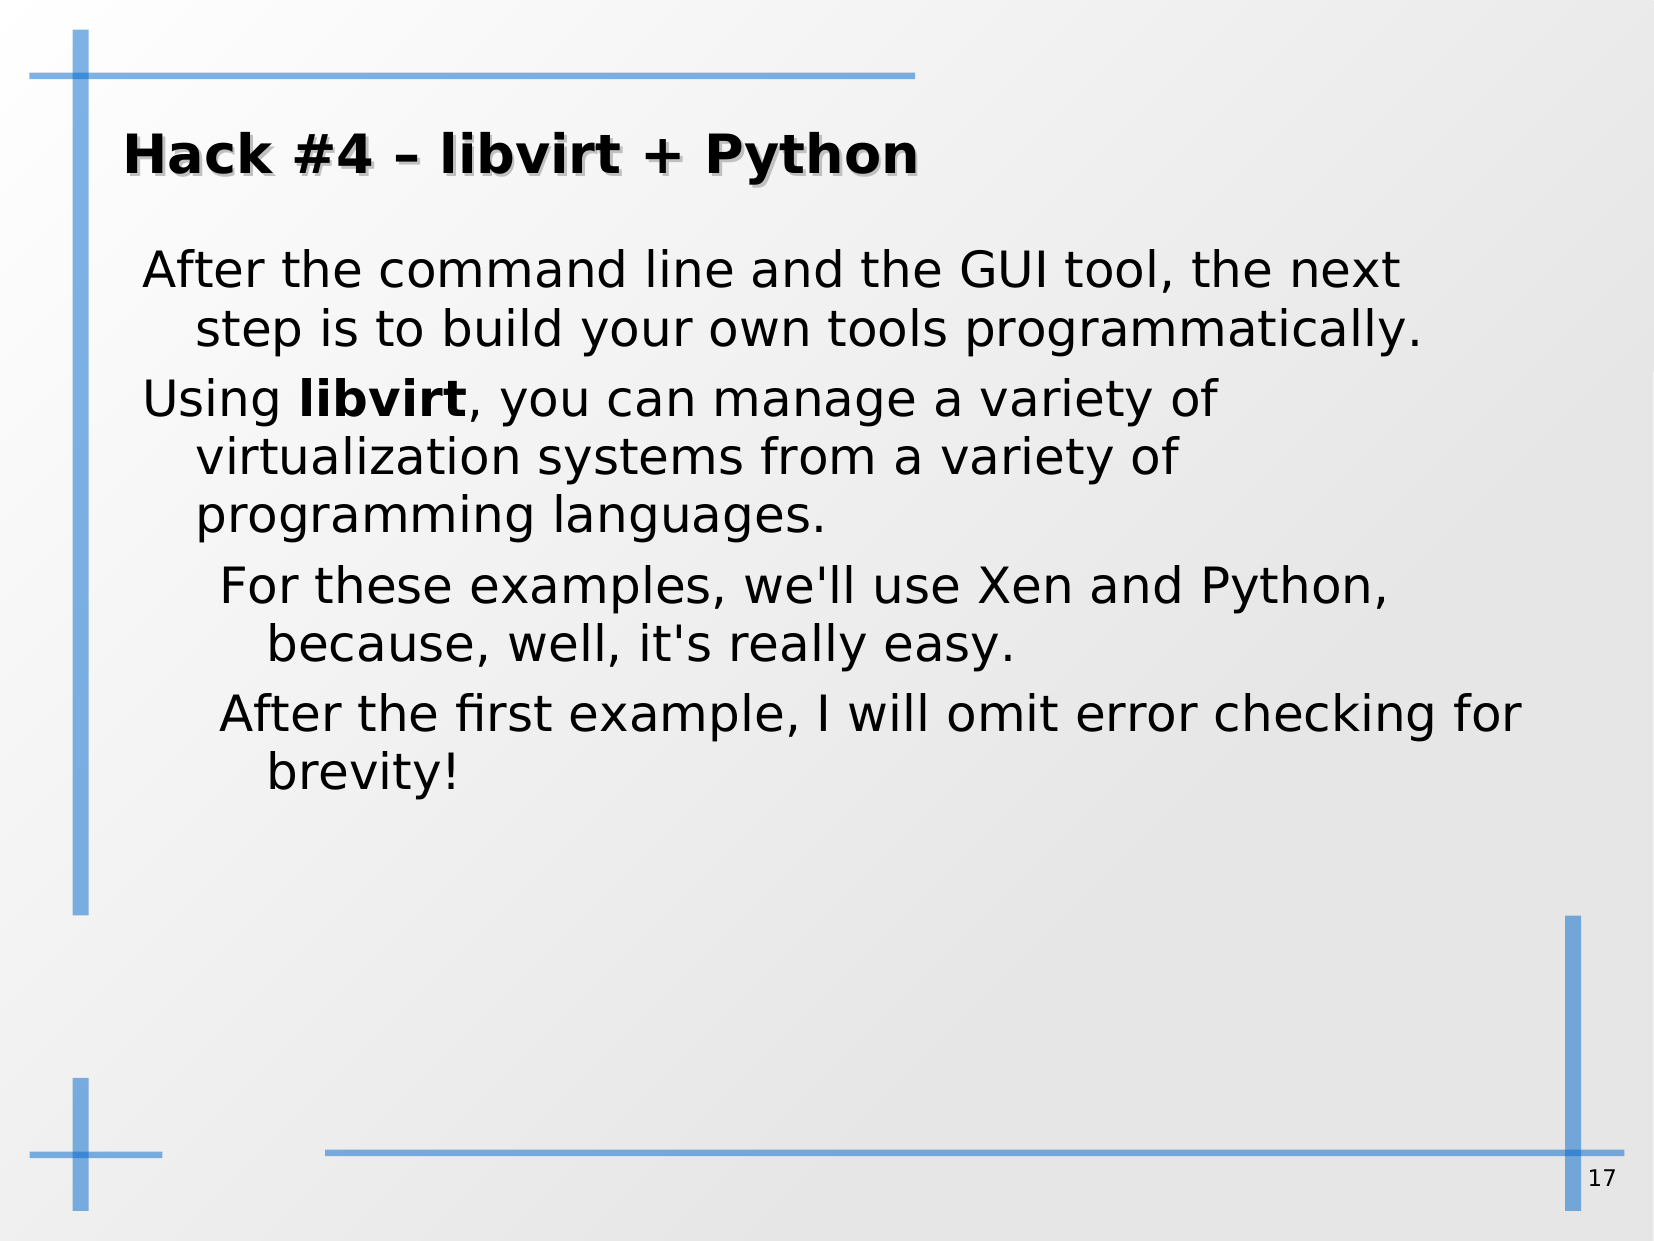

# Hack #4 – libvirt + Python
After the command line and the GUI tool, the next step is to build your own tools programmatically.
Using libvirt, you can manage a variety of virtualization systems from a variety of programming languages.
For these examples, we'll use Xen and Python, because, well, it's really easy.
After the first example, I will omit error checking for brevity!